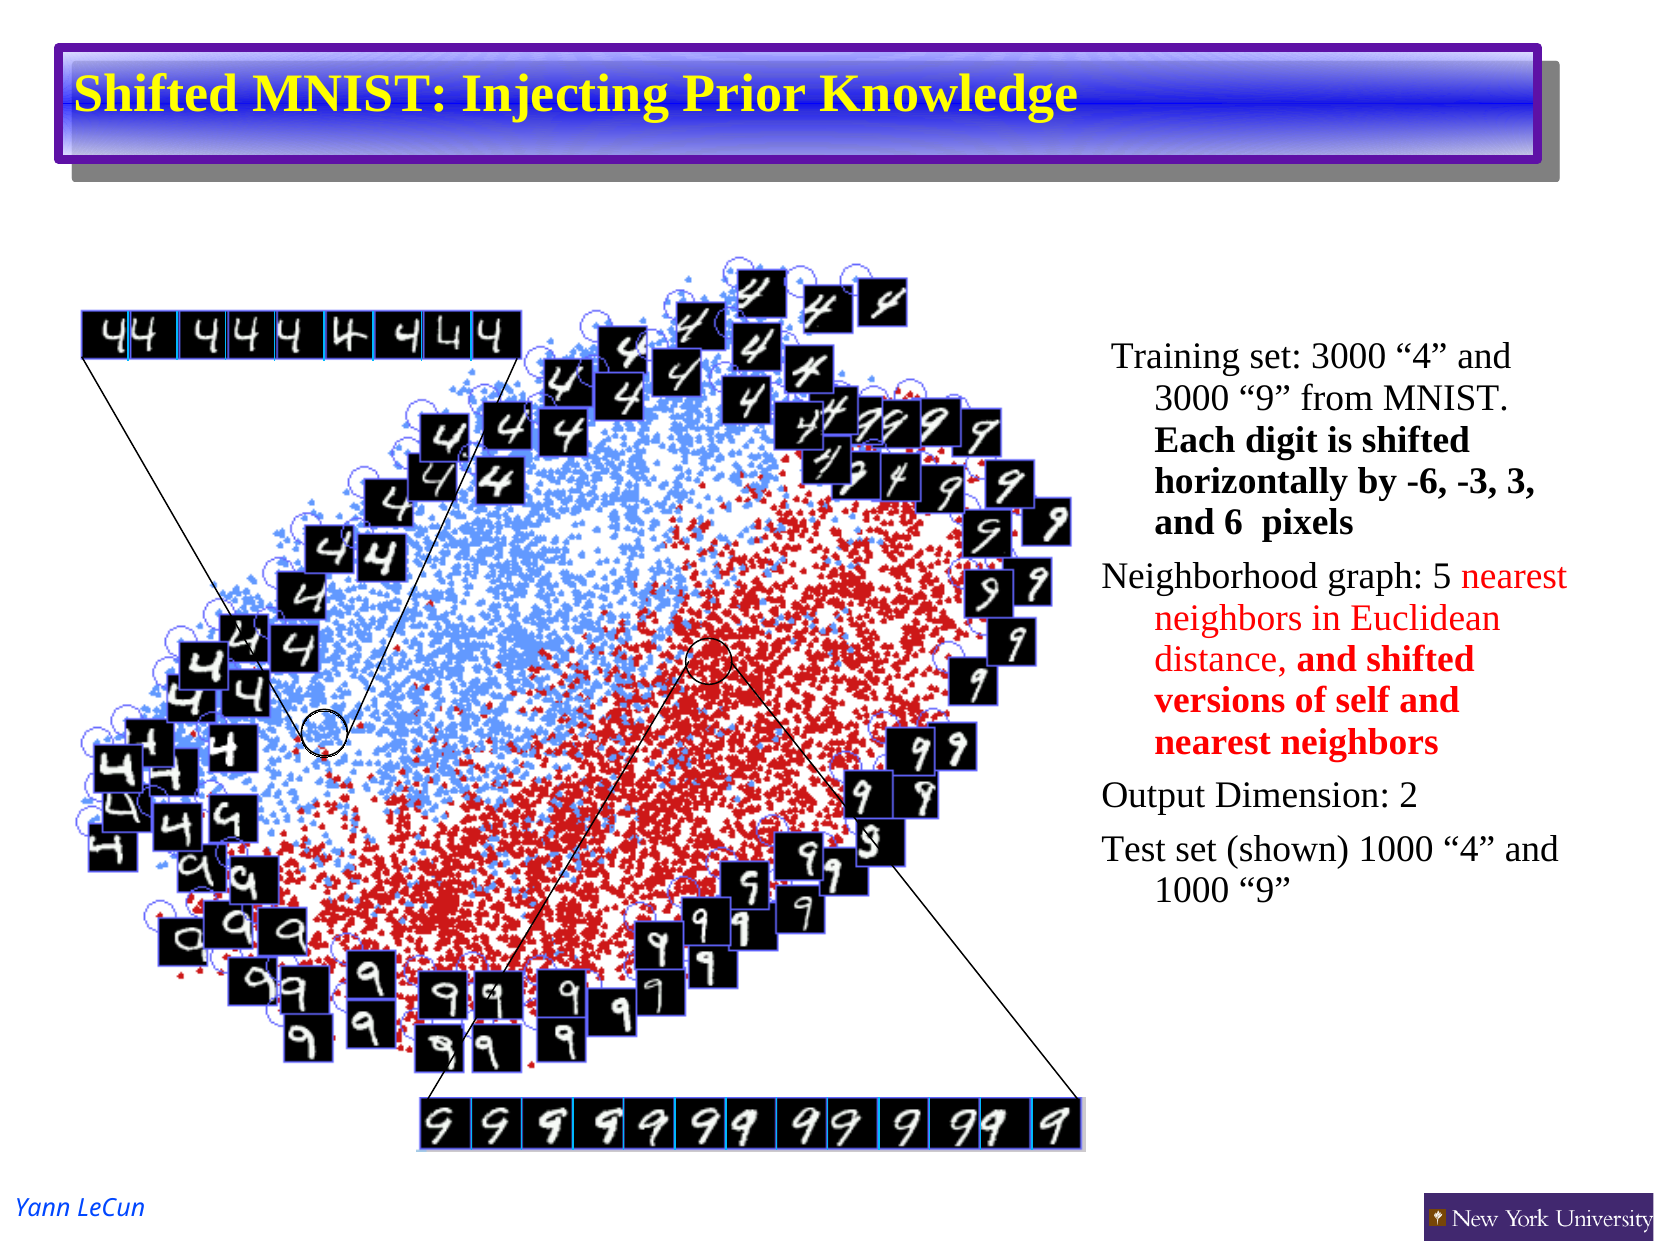

Shifted MNIST: Injecting Prior Knowledge
 Training set: 3000 “4” and 3000 “9” from MNIST. Each digit is shifted horizontally by -6, -3, 3, and 6 pixels
Neighborhood graph: 5 nearest neighbors in Euclidean distance, and shifted versions of self and nearest neighbors
Output Dimension: 2
Test set (shown) 1000 “4” and 1000 “9”